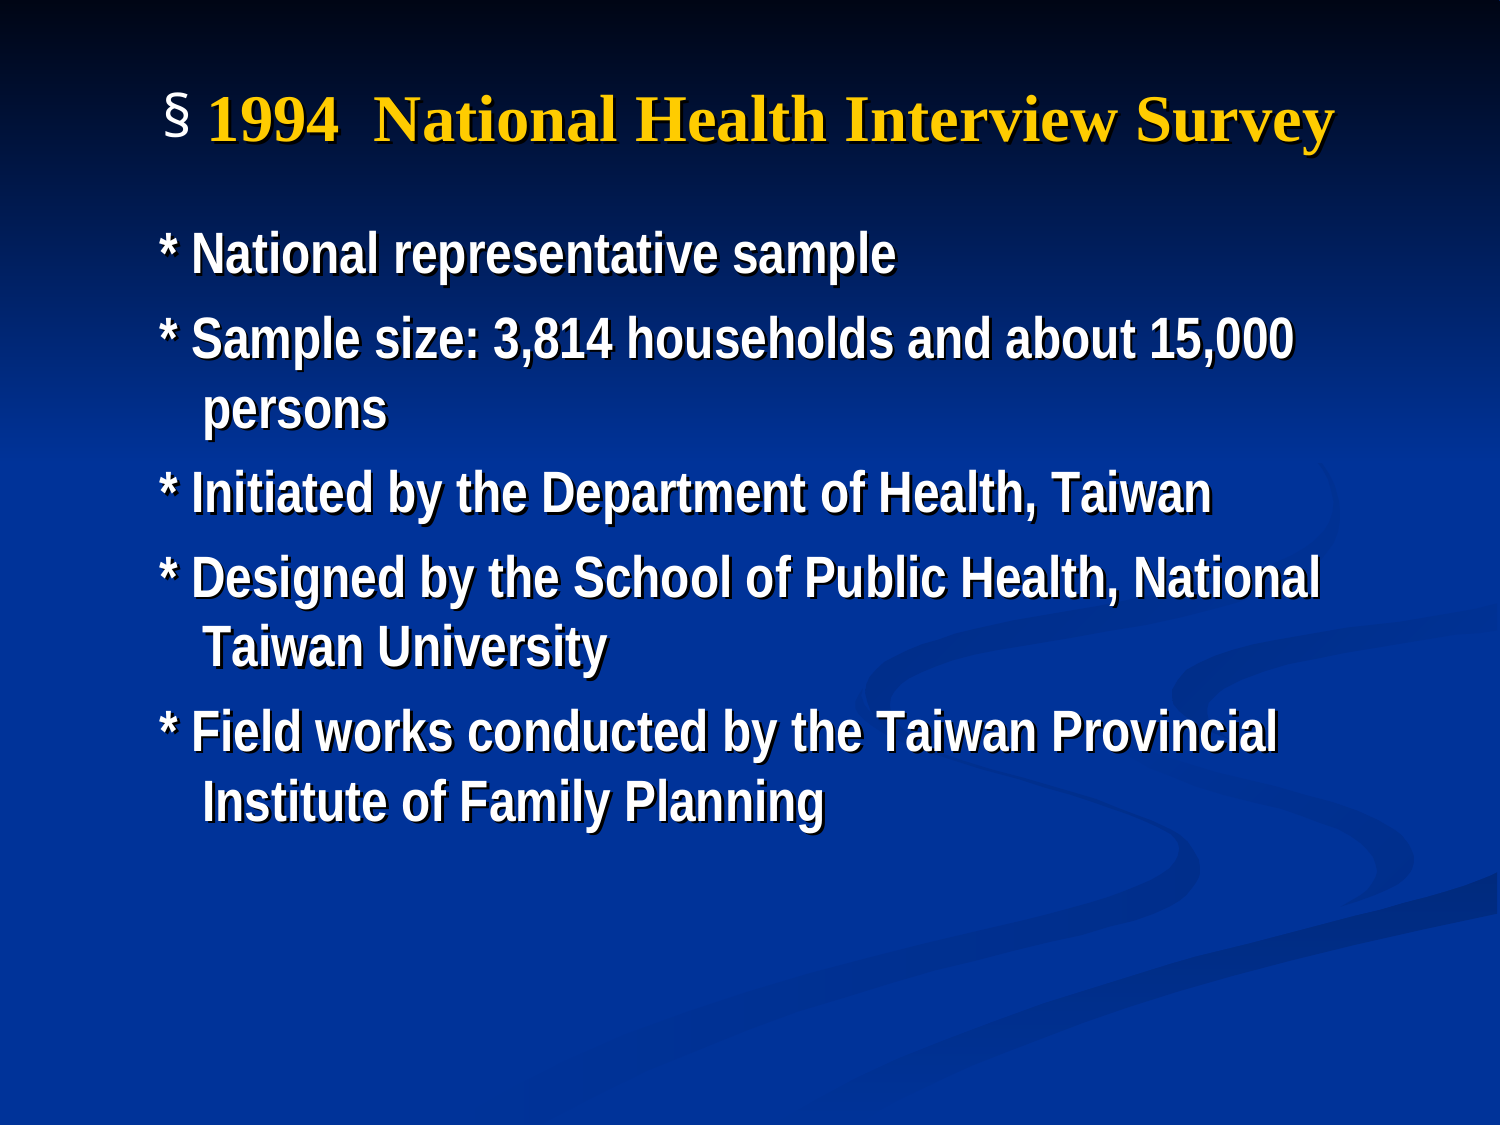

# 1994 National Health Interview Survey
 * National representative sample
 * Sample size: 3,814 households and about 15,000 persons
 * Initiated by the Department of Health, Taiwan
 * Designed by the School of Public Health, National Taiwan University
 * Field works conducted by the Taiwan Provincial Institute of Family Planning